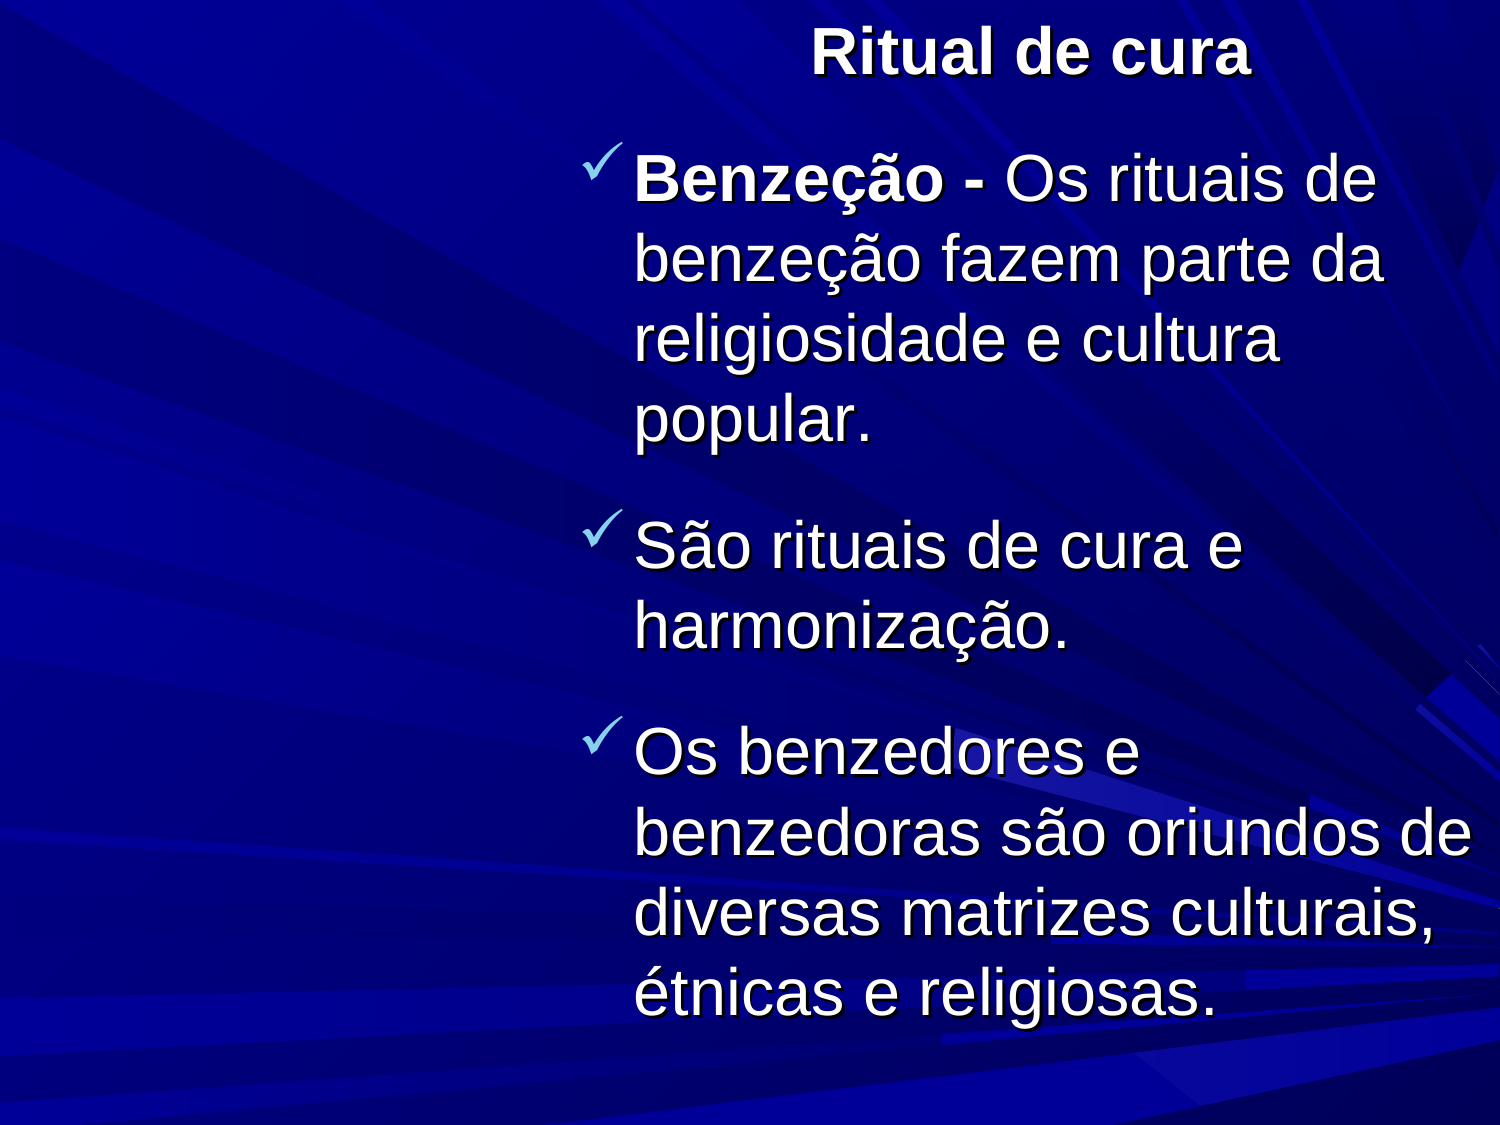

# Ritual de cura
Benzeção - Os rituais de benzeção fazem parte da religiosidade e cultura popular.
São rituais de cura e harmonização.
Os benzedores e benzedoras são oriundos de diversas matrizes culturais, étnicas e religiosas.